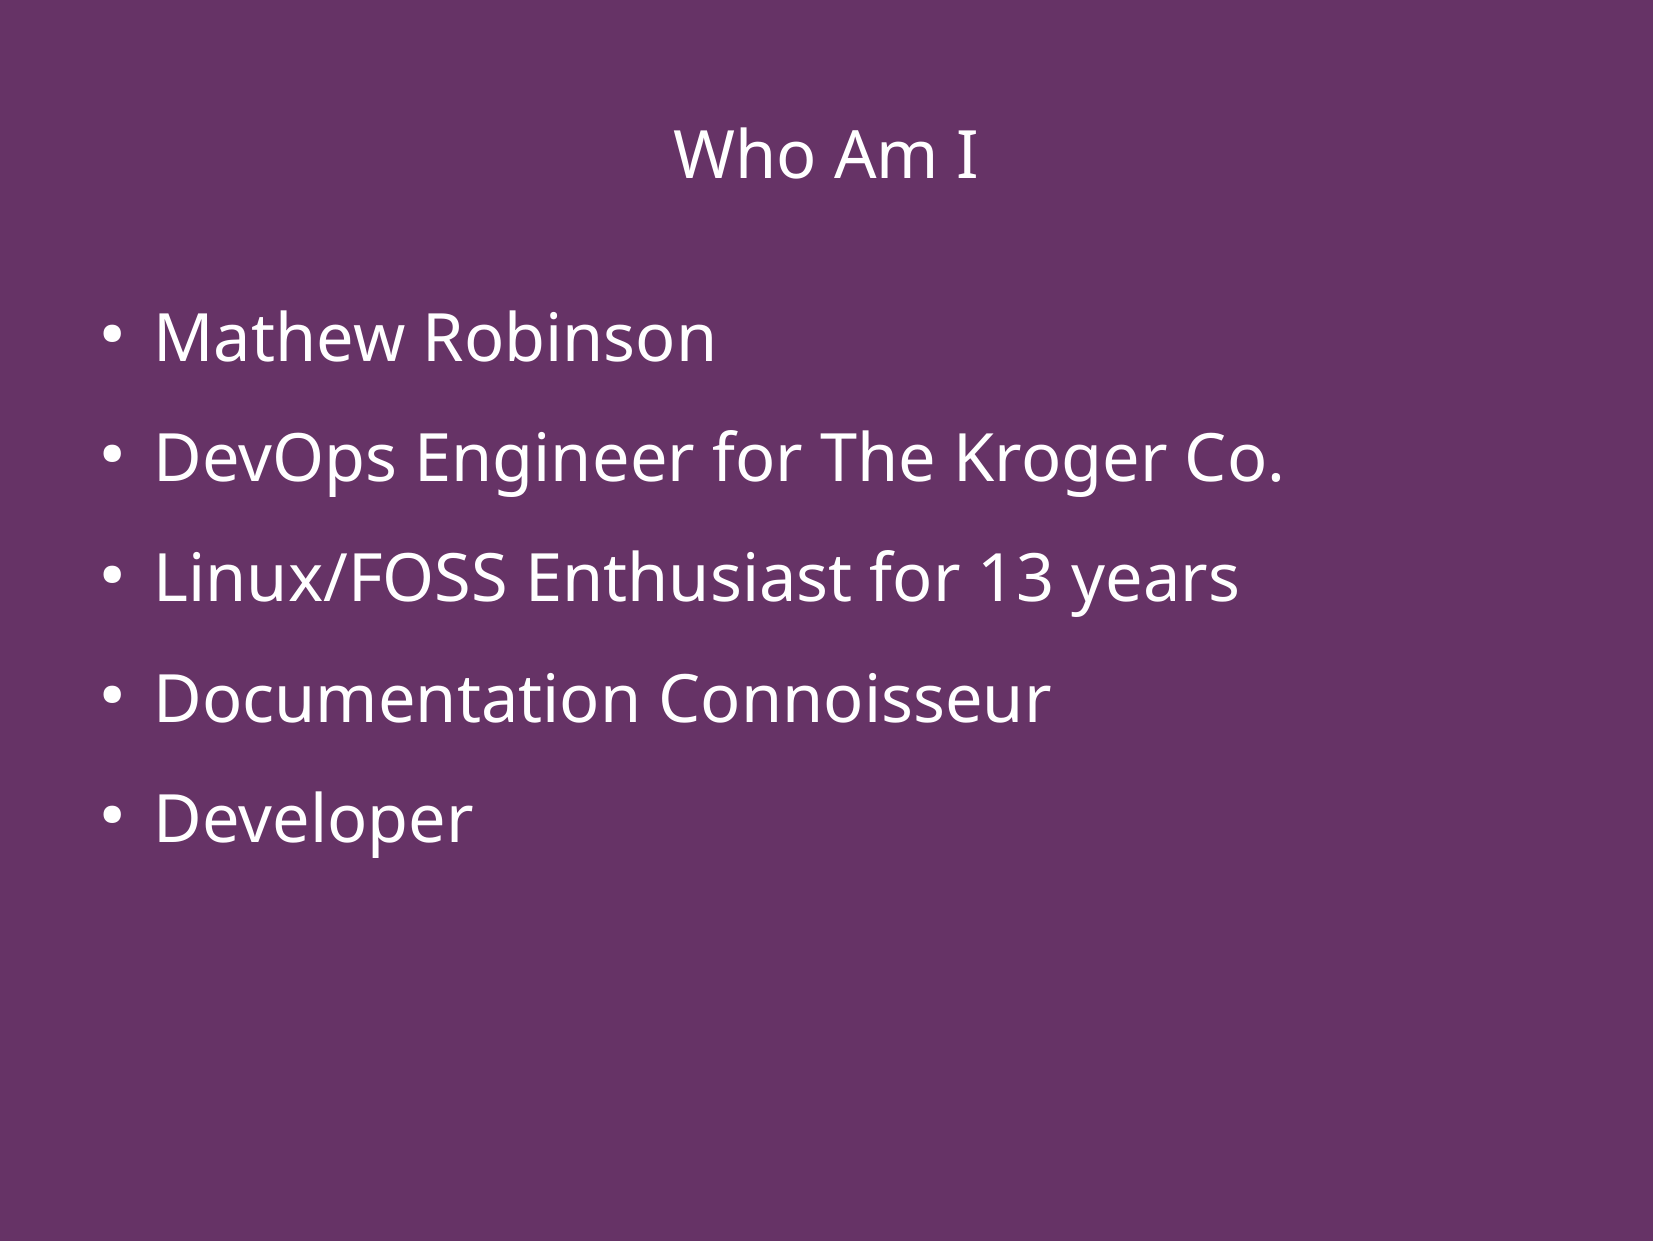

# Who Am I
Mathew Robinson
DevOps Engineer for The Kroger Co.
Linux/FOSS Enthusiast for 13 years
Documentation Connoisseur
Developer